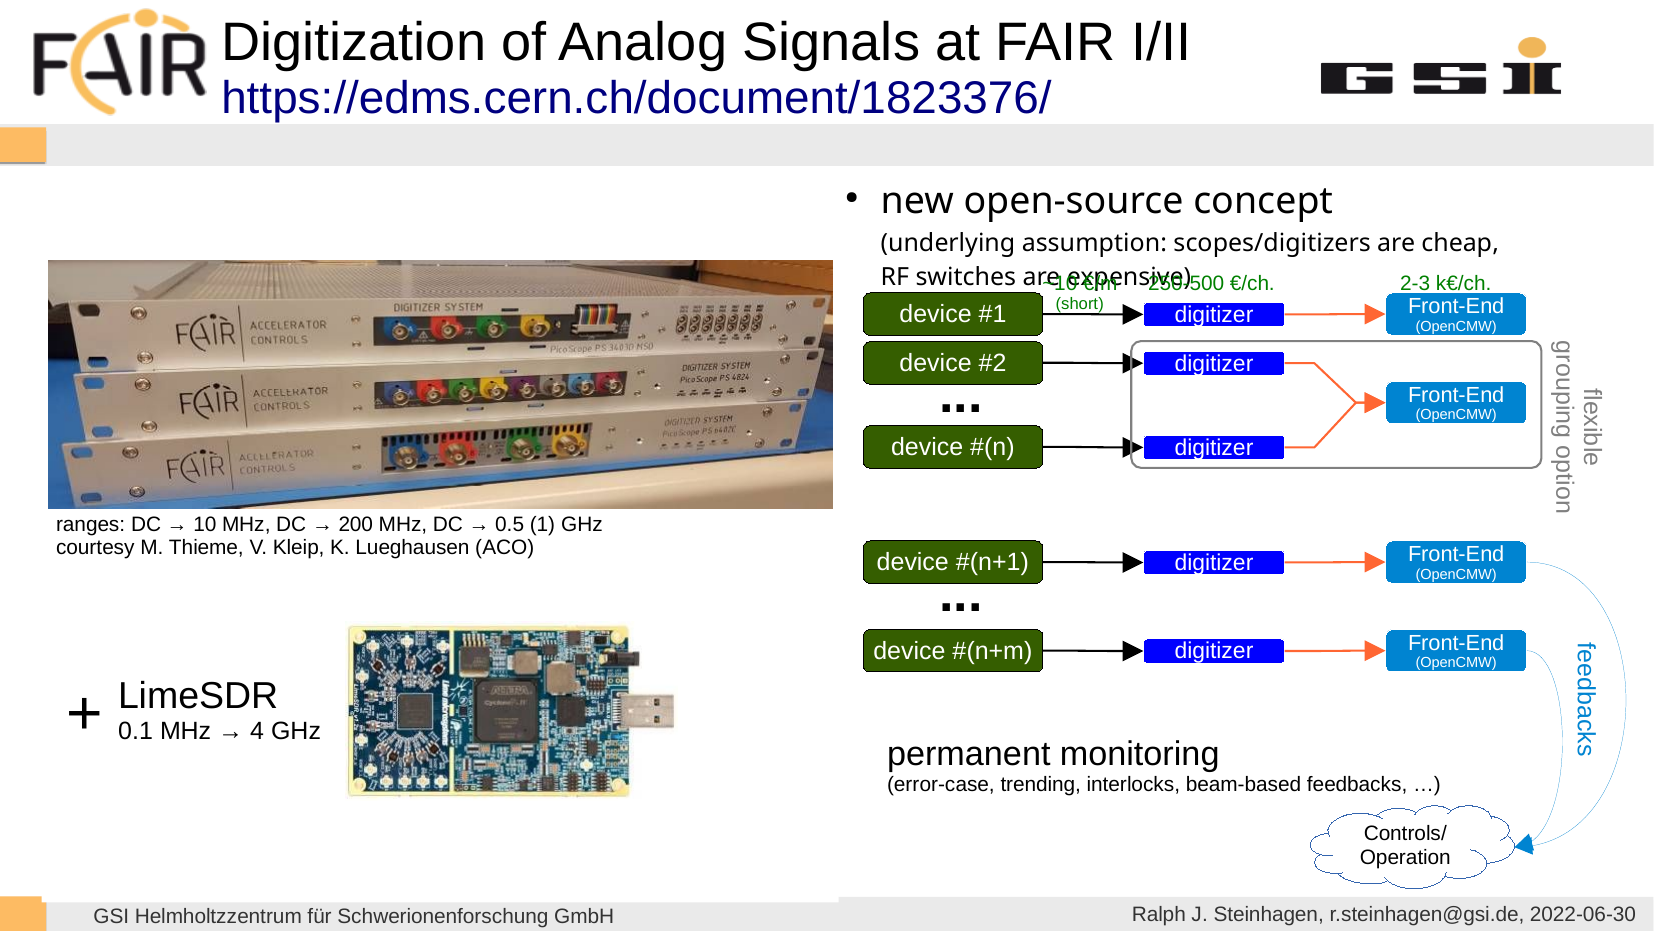

Digitization of Analog Signals at FAIR I/II
https://edms.cern.ch/document/1823376/
traditional/old proprietary concept (underlying assumption: scopes/digitizers are expensive, RF switches are cheap)
new open-source concept (underlying assumption: scopes/digitizers are cheap, RF switches are expensive)
ranges: DC → 10 MHz, DC → 200 MHz, DC → 0.5 (1) GHz
courtesy M. Thieme, V. Kleip, K. Lueghausen (ACO)
LimeSDR
0.1 MHz → 4 GHz
+
~10 €/m
(short)
250-500 €/ch.
2-3 k€/ch.
200 -1000 €/ch.
~ 200 €/ch.
~10 €/m
(long)
device #1
Front-End
(OpenCMW)
device #1
digitizer
device #2
device #2
digitizer
...
...
RF Switch
Front-End
(OpenCMW)
flexible
grouping option
device #(n)
device #(n)
ethernet
~ 10 MB/s
digitizer
Front-End
(FESA, C++)
BLL: Brain-Locked-Loop
2-3 k€/ch.
device #(n+1)
Front-End
(OpenCMW)
device #(n+1)
digitizer
...
...
Not routinely connected
(only error case)
Controls/
Operation
device #(n+m)
Front-End
(OpenCMW)
device #(n+m)
digitizer
feedbacks
on-demand measurement
(selected signals, error-case, …)
con:
high-reconfiguration overhead (manual)
limited test-coverage, trending
permanent monitoring
(error-case, trending, interlocks, beam-based feedbacks, …)
Controls/
Operation